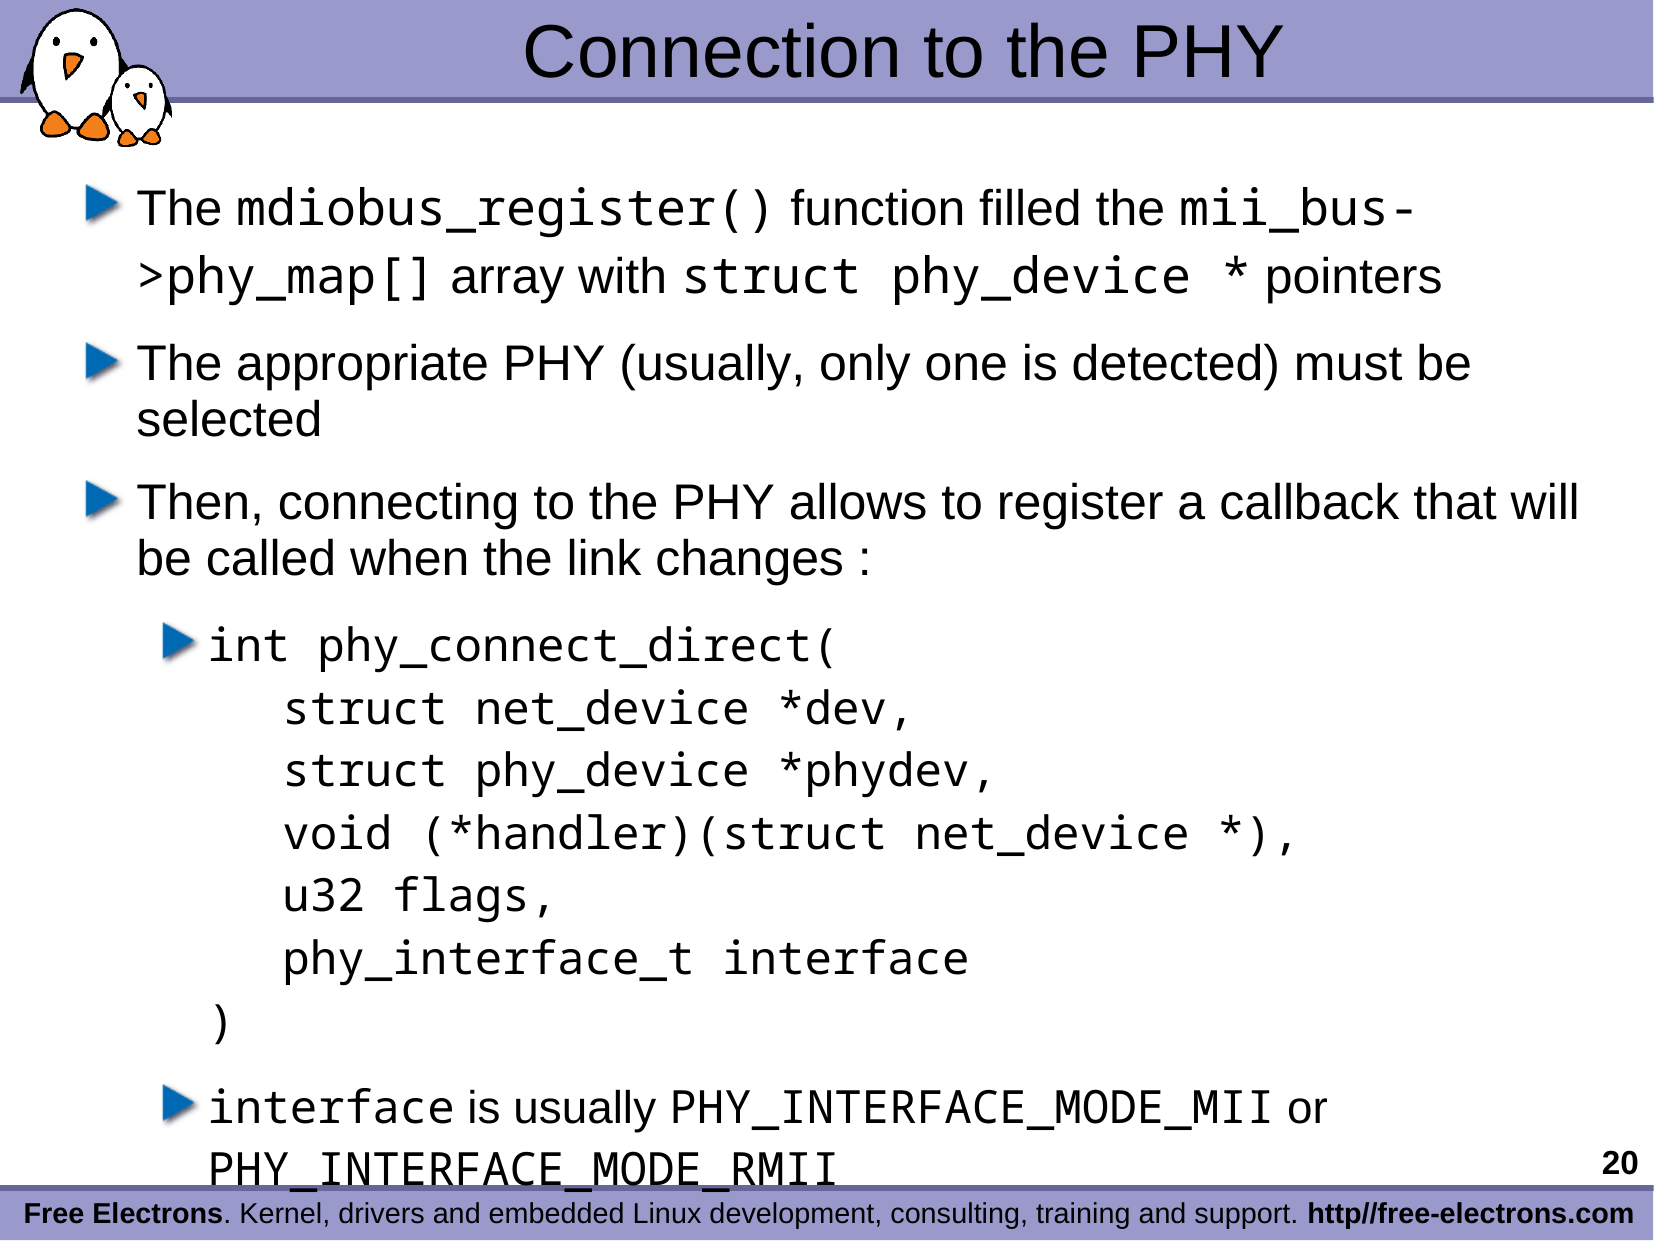

# Connection to the PHY
The mdiobus_register() function filled the mii_bus->phy_map[] array with struct phy_device * pointers
The appropriate PHY (usually, only one is detected) must be selected
Then, connecting to the PHY allows to register a callback that will be called when the link changes :
int phy_connect_direct(
	struct net_device *dev,
	struct phy_device *phydev,
	void (*handler)(struct net_device *),
	u32 flags,
	phy_interface_t interface
)
interface is usually PHY_INTERFACE_MODE_MII or PHY_INTERFACE_MODE_RMII